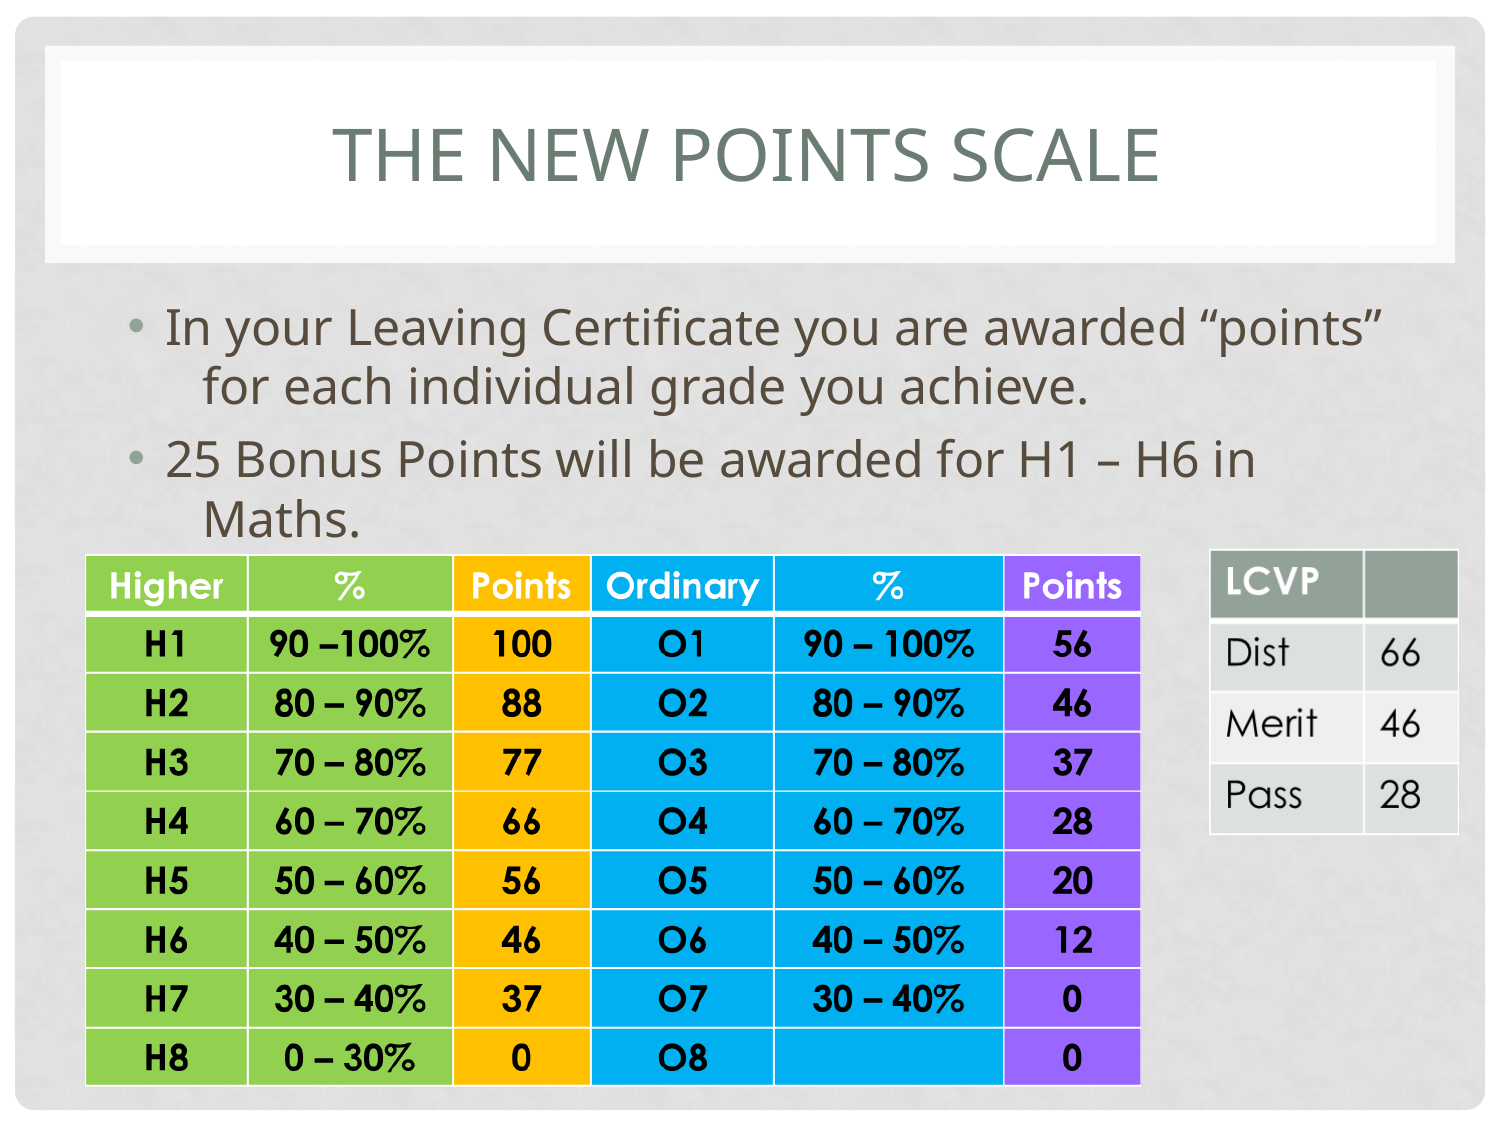

# The New Points Scale
In your Leaving Certificate you are awarded “points” for each individual grade you achieve.
25 Bonus Points will be awarded for H1 – H6 in Maths.